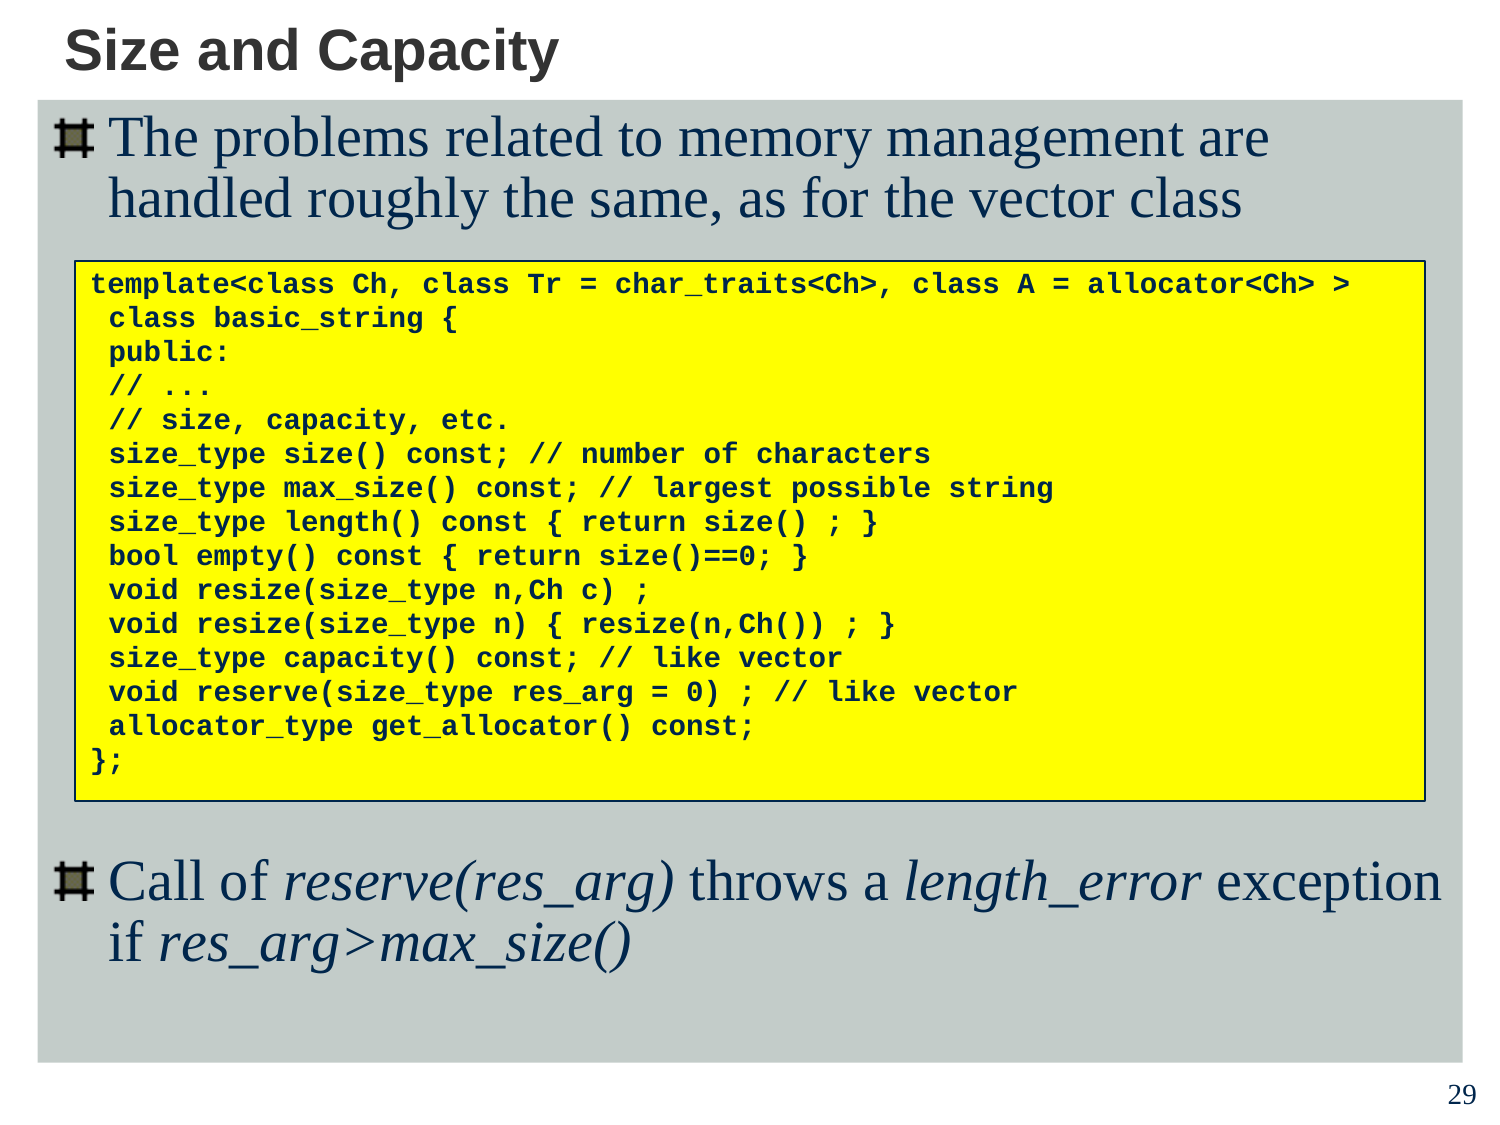

# Size and Capacity
The problems related to memory management are handled roughly the same, as for the vector class
Call of reserve(res_arg) throws a length_error exception if res_arg>max_size()
template<class Ch, class Tr = char_traits<Ch>, class A = allocator<Ch> >
	class basic_string {
	public:
	// ...
	// size, capacity, etc.
	size_type size() const; // number of characters
	size_type max_size() const; // largest possible string
	size_type length() const { return size() ; }
	bool empty() const { return size()==0; }
	void resize(size_type n,Ch c) ;
	void resize(size_type n) { resize(n,Ch()) ; }
	size_type capacity() const; // like vector
	void reserve(size_type res_arg = 0) ; // like vector
	allocator_type get_allocator() const;
};